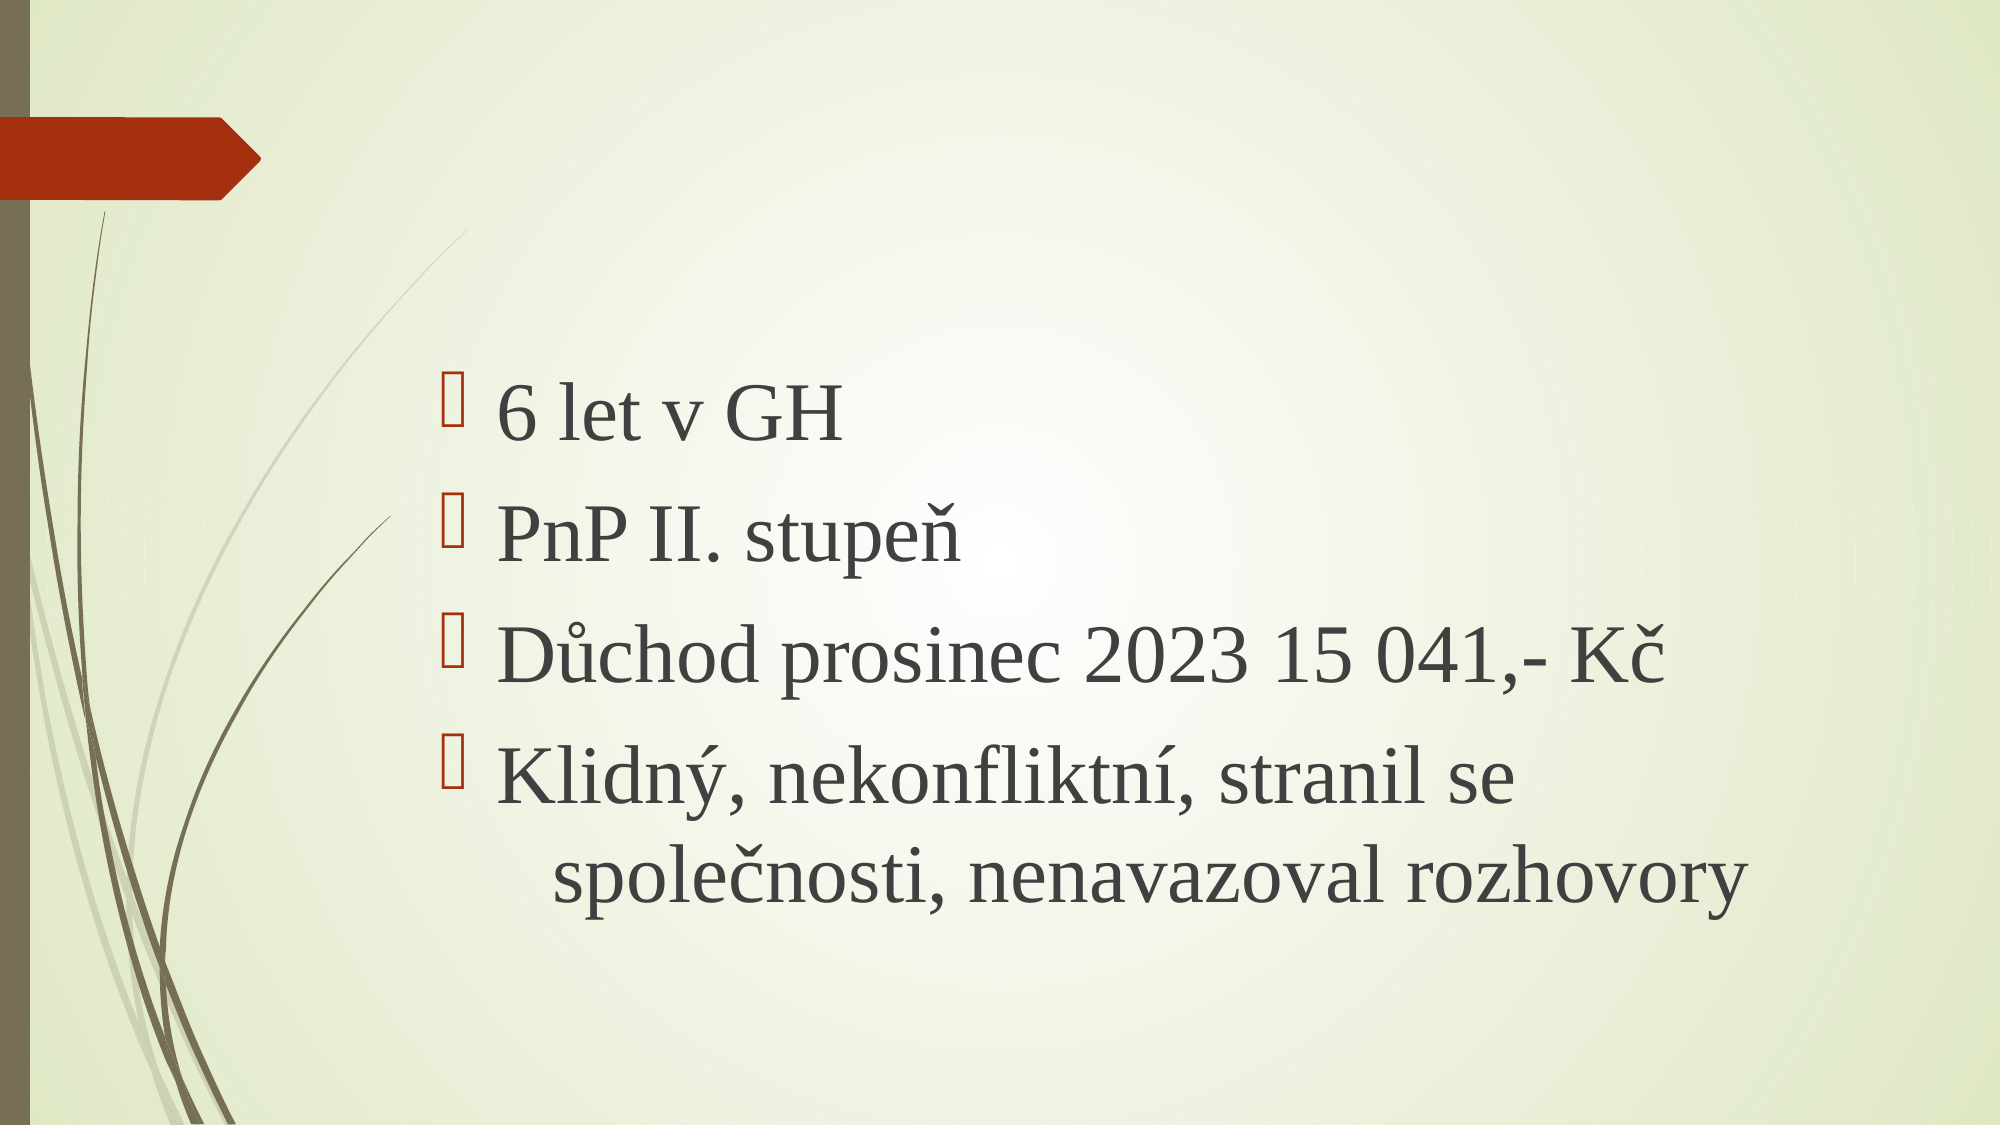

#
6 let v GH
PnP II. stupeň
Důchod prosinec 2023 15 041,- Kč
Klidný, nekonfliktní, stranil se společnosti, nenavazoval rozhovory